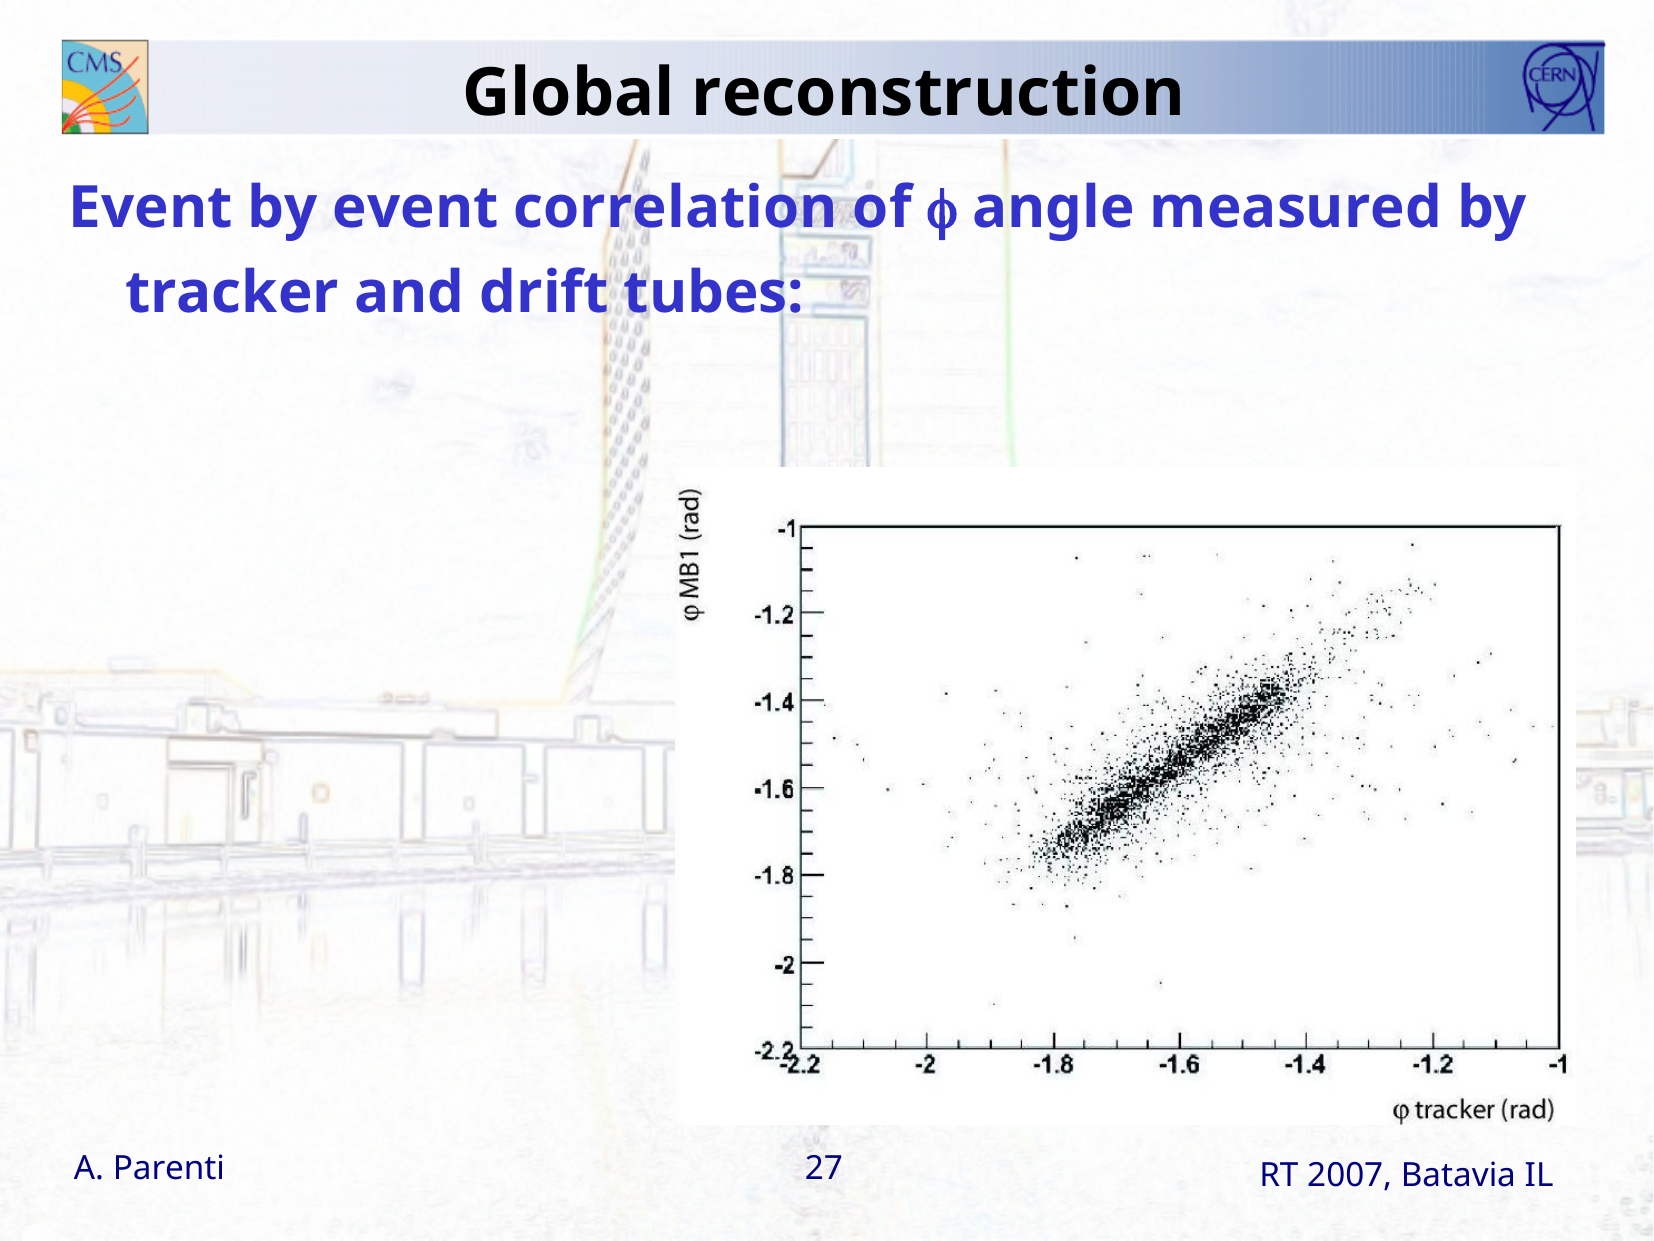

# Global reconstruction
Event by event correlation of f angle measured by tracker and drift tubes: